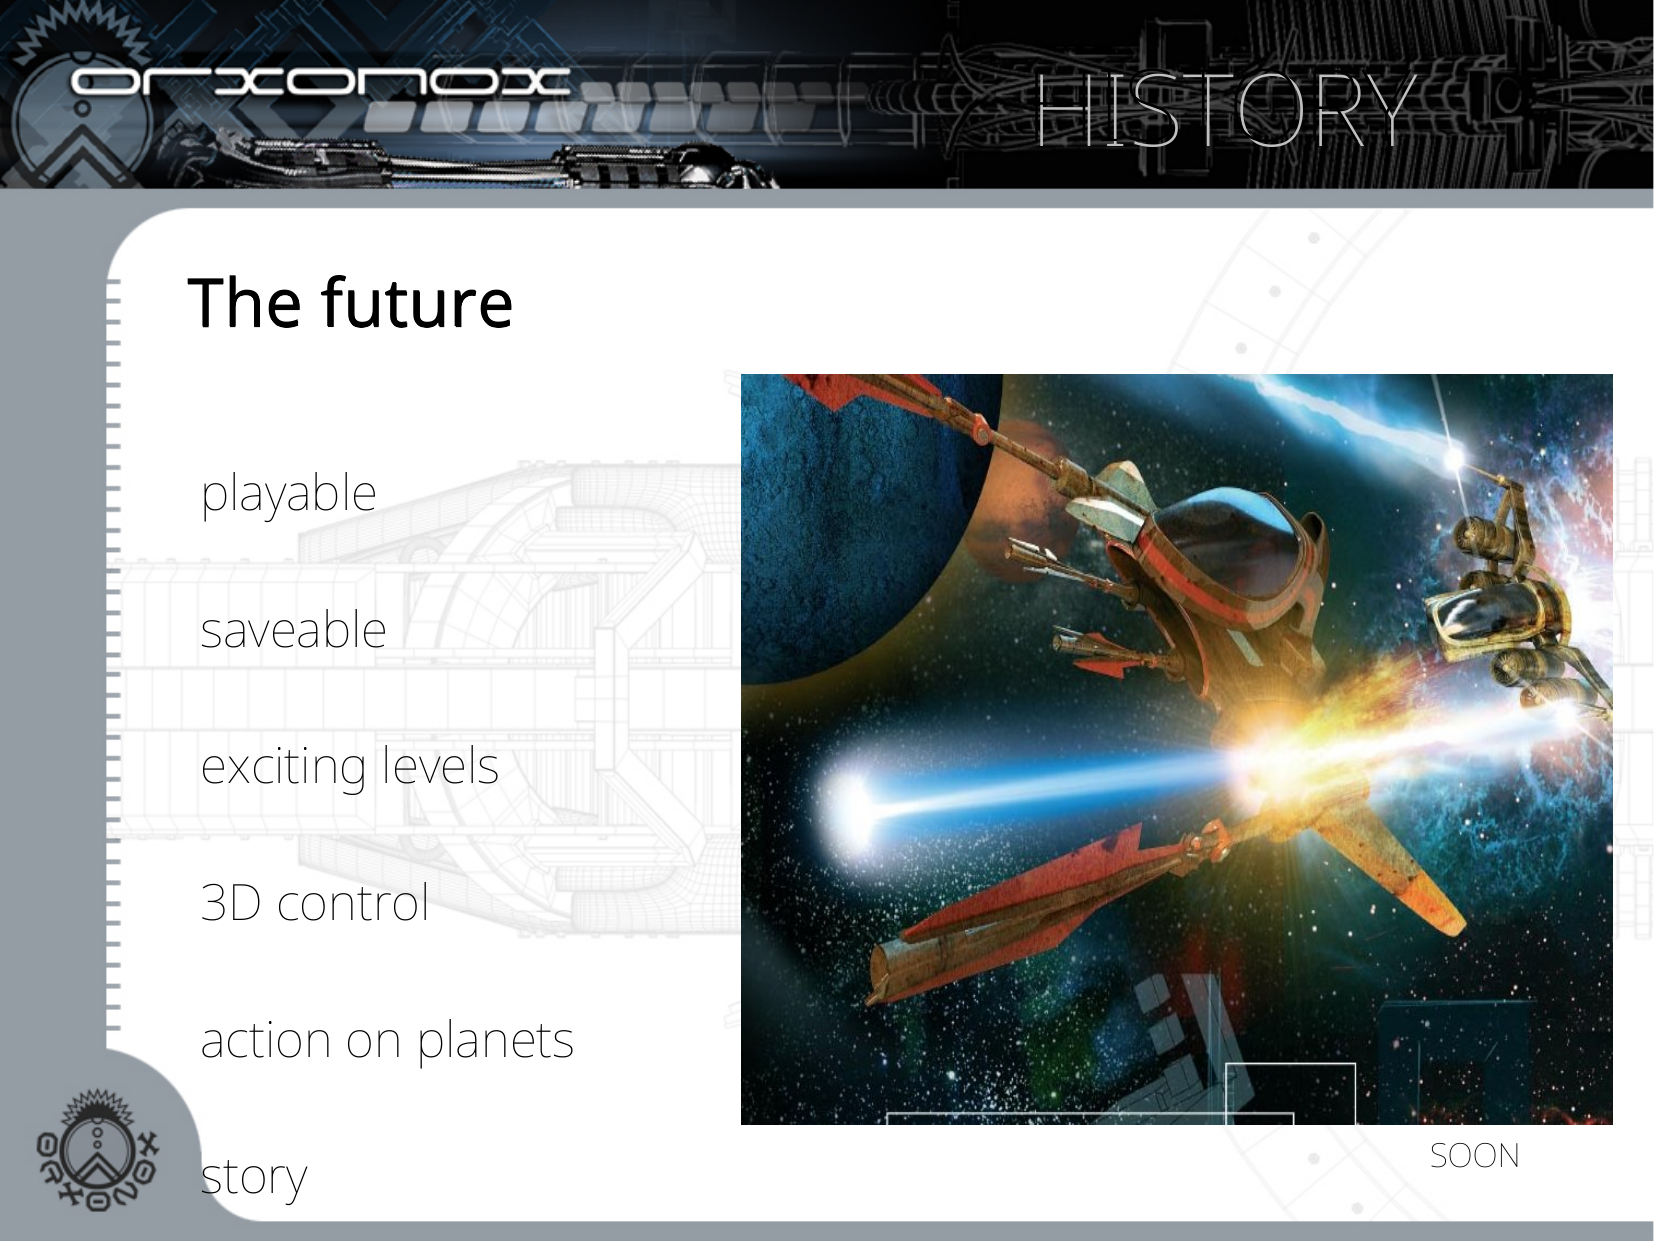

HISTORY
The future
playable
saveable
exciting levels
3D control
action on planets
story
SOON